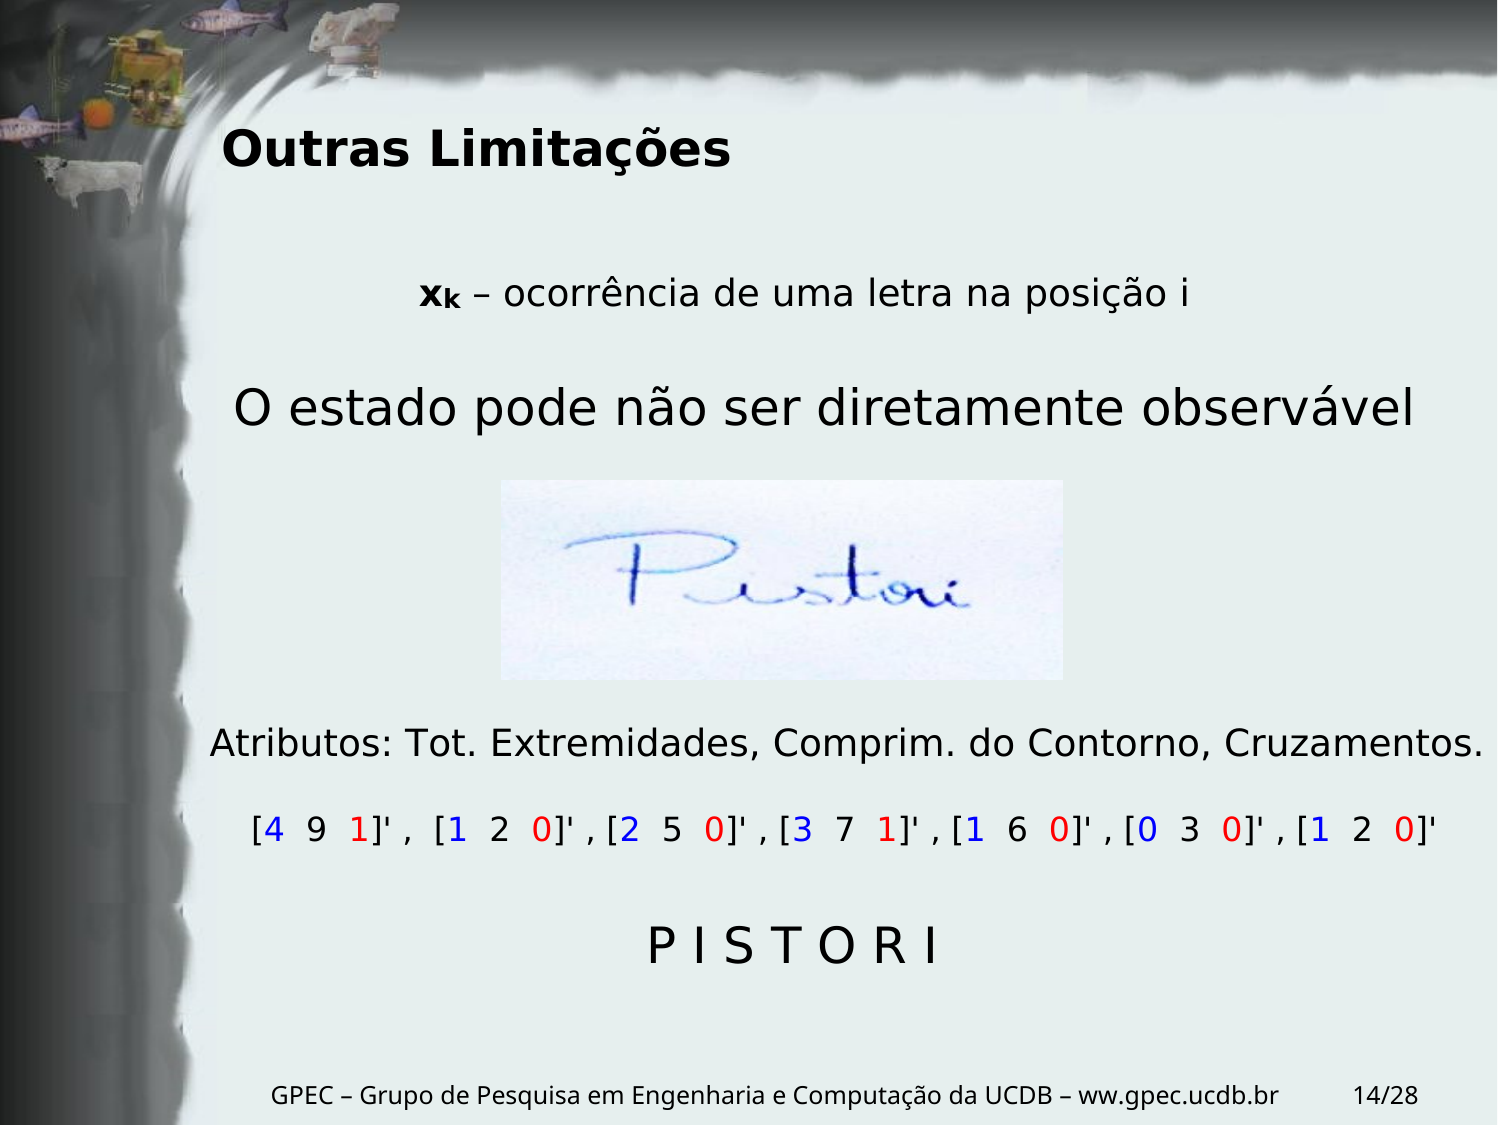

# Outras Limitações
xk – ocorrência de uma letra na posição i
O estado pode não ser diretamente observável
Atributos: Tot. Extremidades, Comprim. do Contorno, Cruzamentos.
[4 9 1]' , [1 2 0]' , [2 5 0]' , [3 7 1]' , [1 6 0]' , [0 3 0]' , [1 2 0]'
P I S T O R I